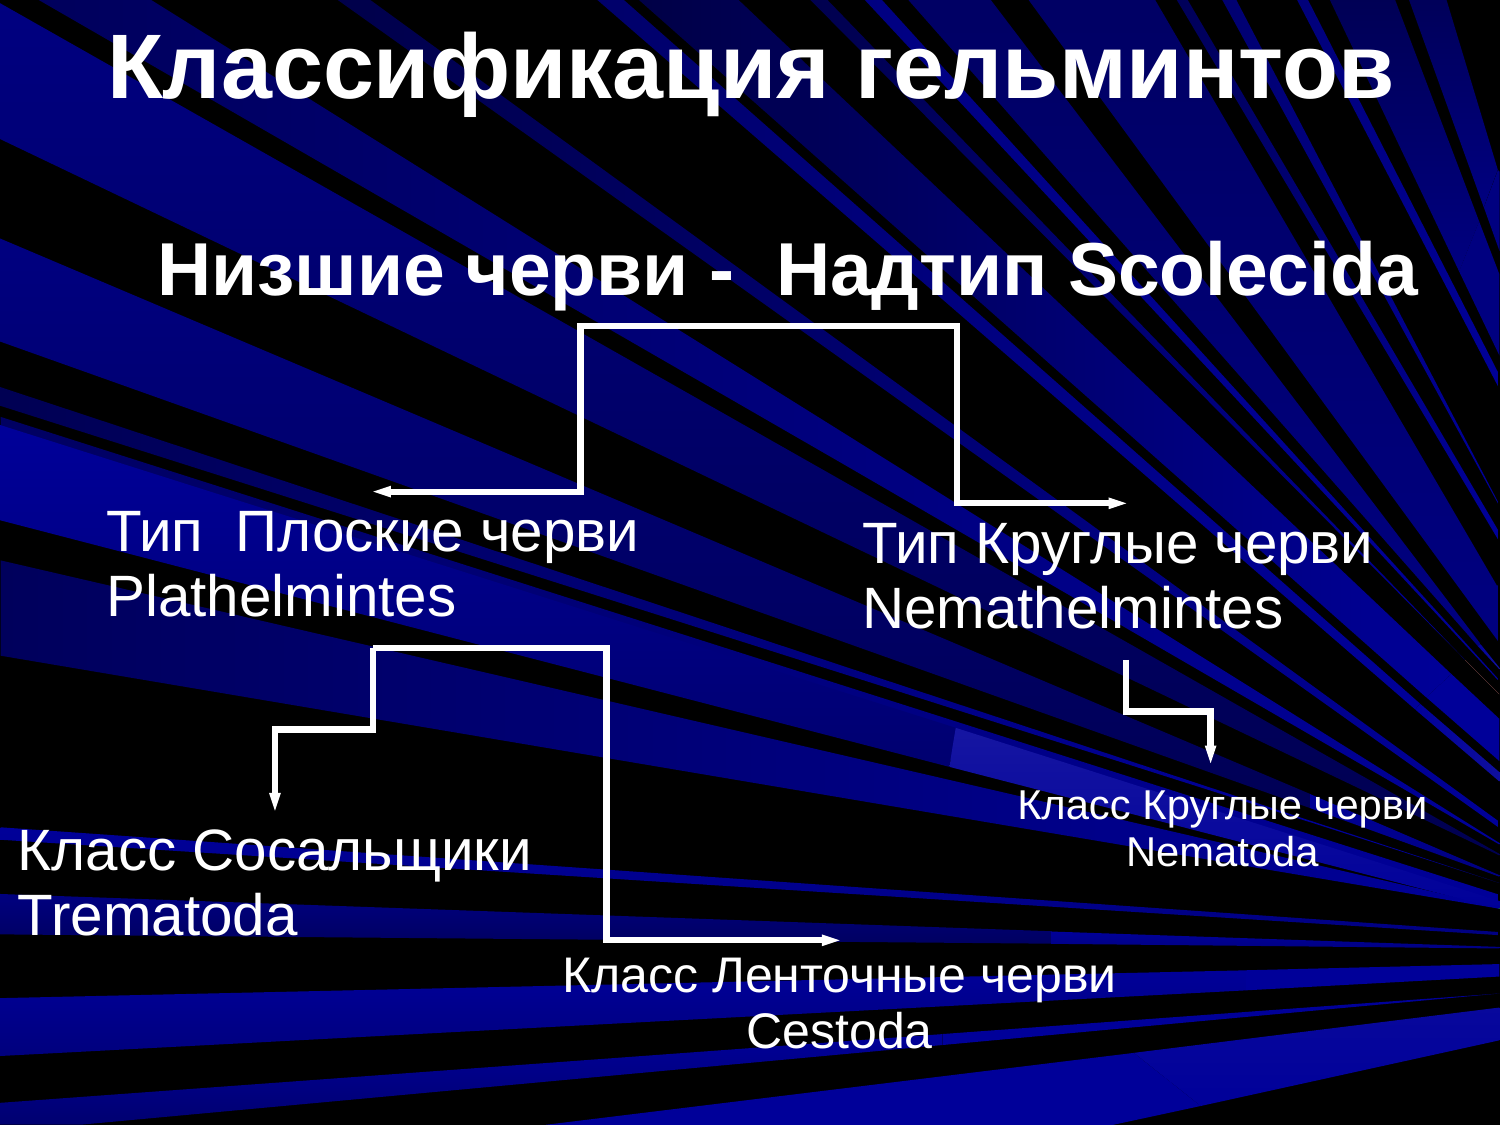

# Классификация гельминтов
Низшие черви - Надтип Scolecida
Тип Плоские черви
Plathelmintes
Тип Круглые черви
Nemathelmintes
Класс Круглые черви
Nematoda
Класс Сосальщики
Trematoda
Класс Ленточные черви
Cestoda